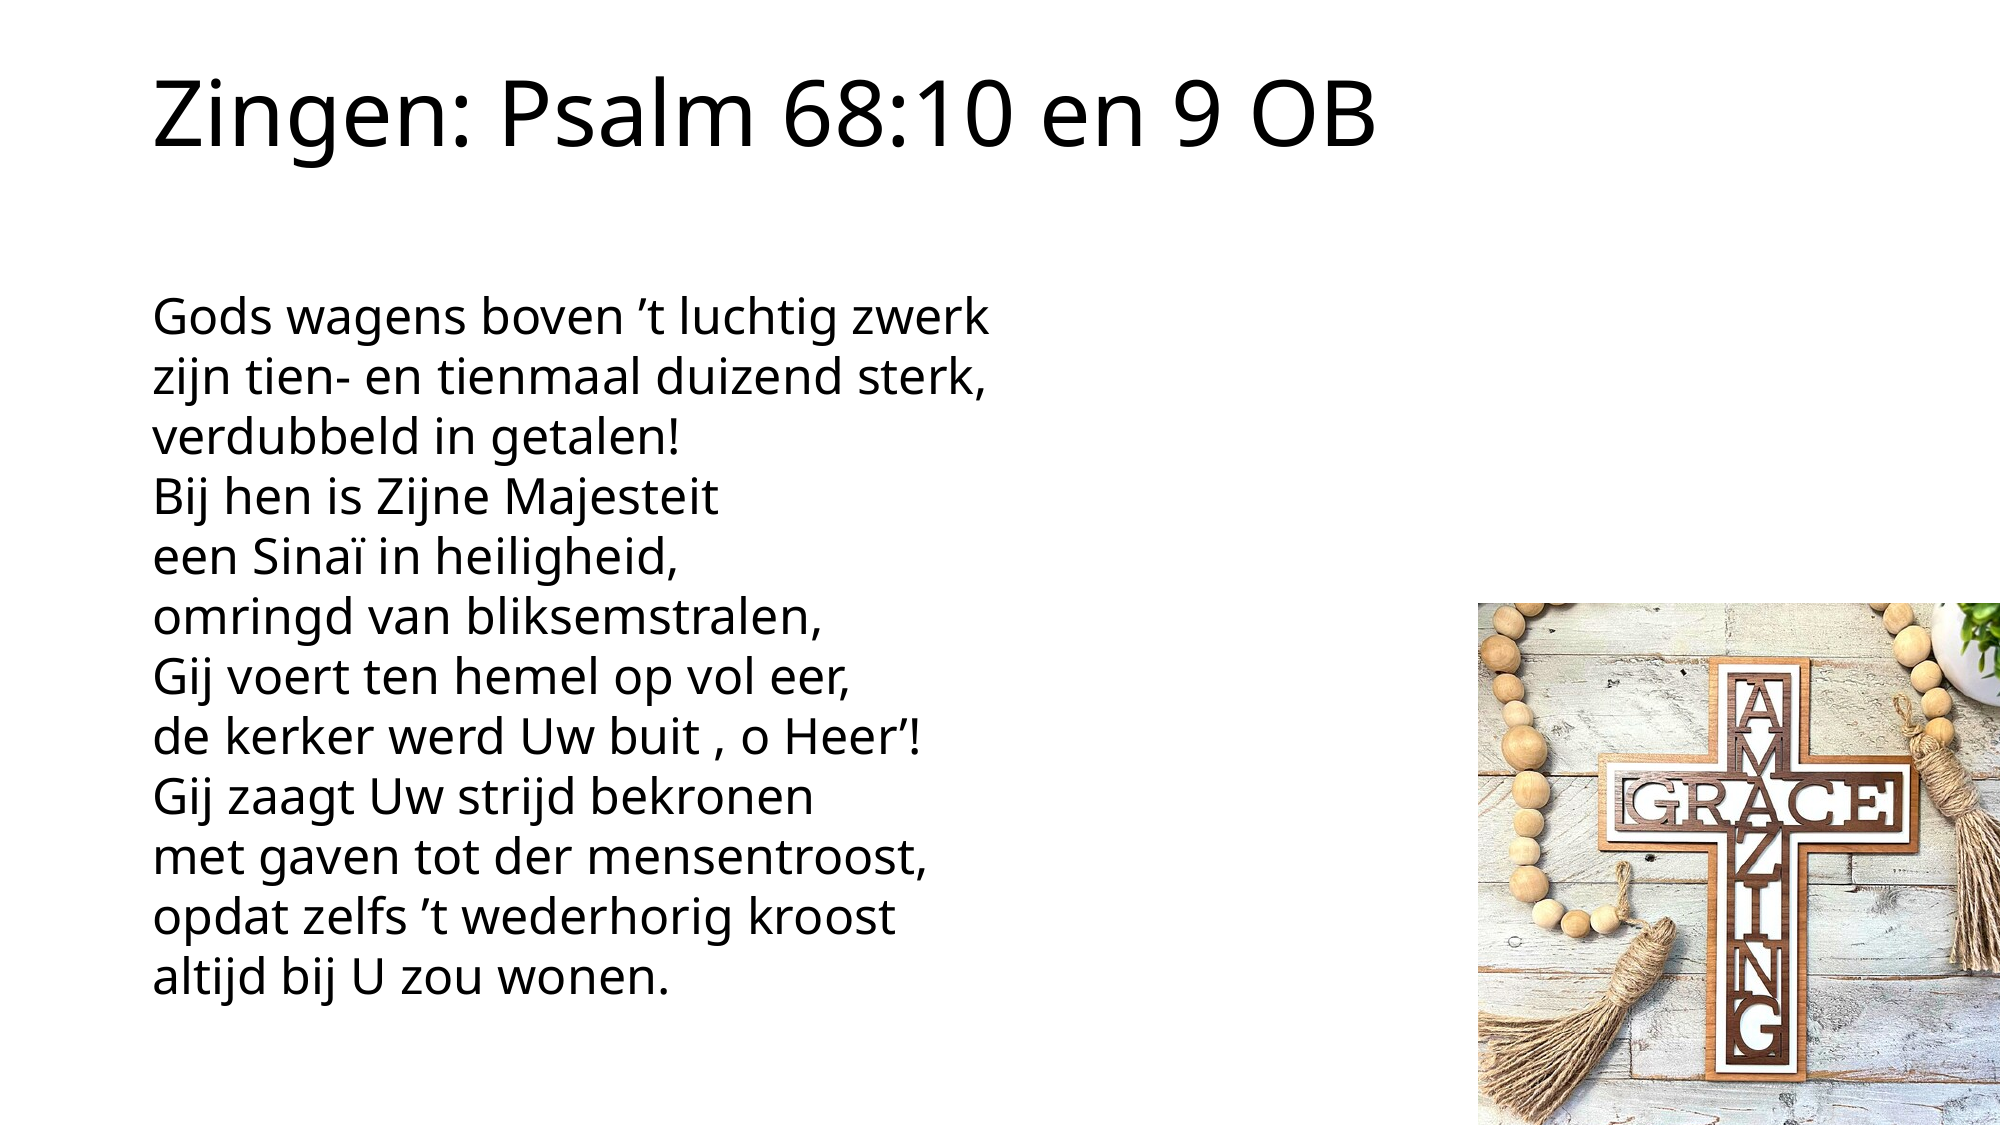

# Zingen: Psalm 68:10 en 9 OB
Gods wagens boven ’t luchtig zwerk
zijn tien- en tienmaal duizend sterk,
verdubbeld in getalen!
Bij hen is Zijne Majesteit
een Sinaï in heiligheid,
omringd van bliksemstralen,
Gij voert ten hemel op vol eer,
de kerker werd Uw buit , o Heer’!
Gij zaagt Uw strijd bekronen
met gaven tot der mensentroost,
opdat zelfs ’t wederhorig kroost
altijd bij U zou wonen.